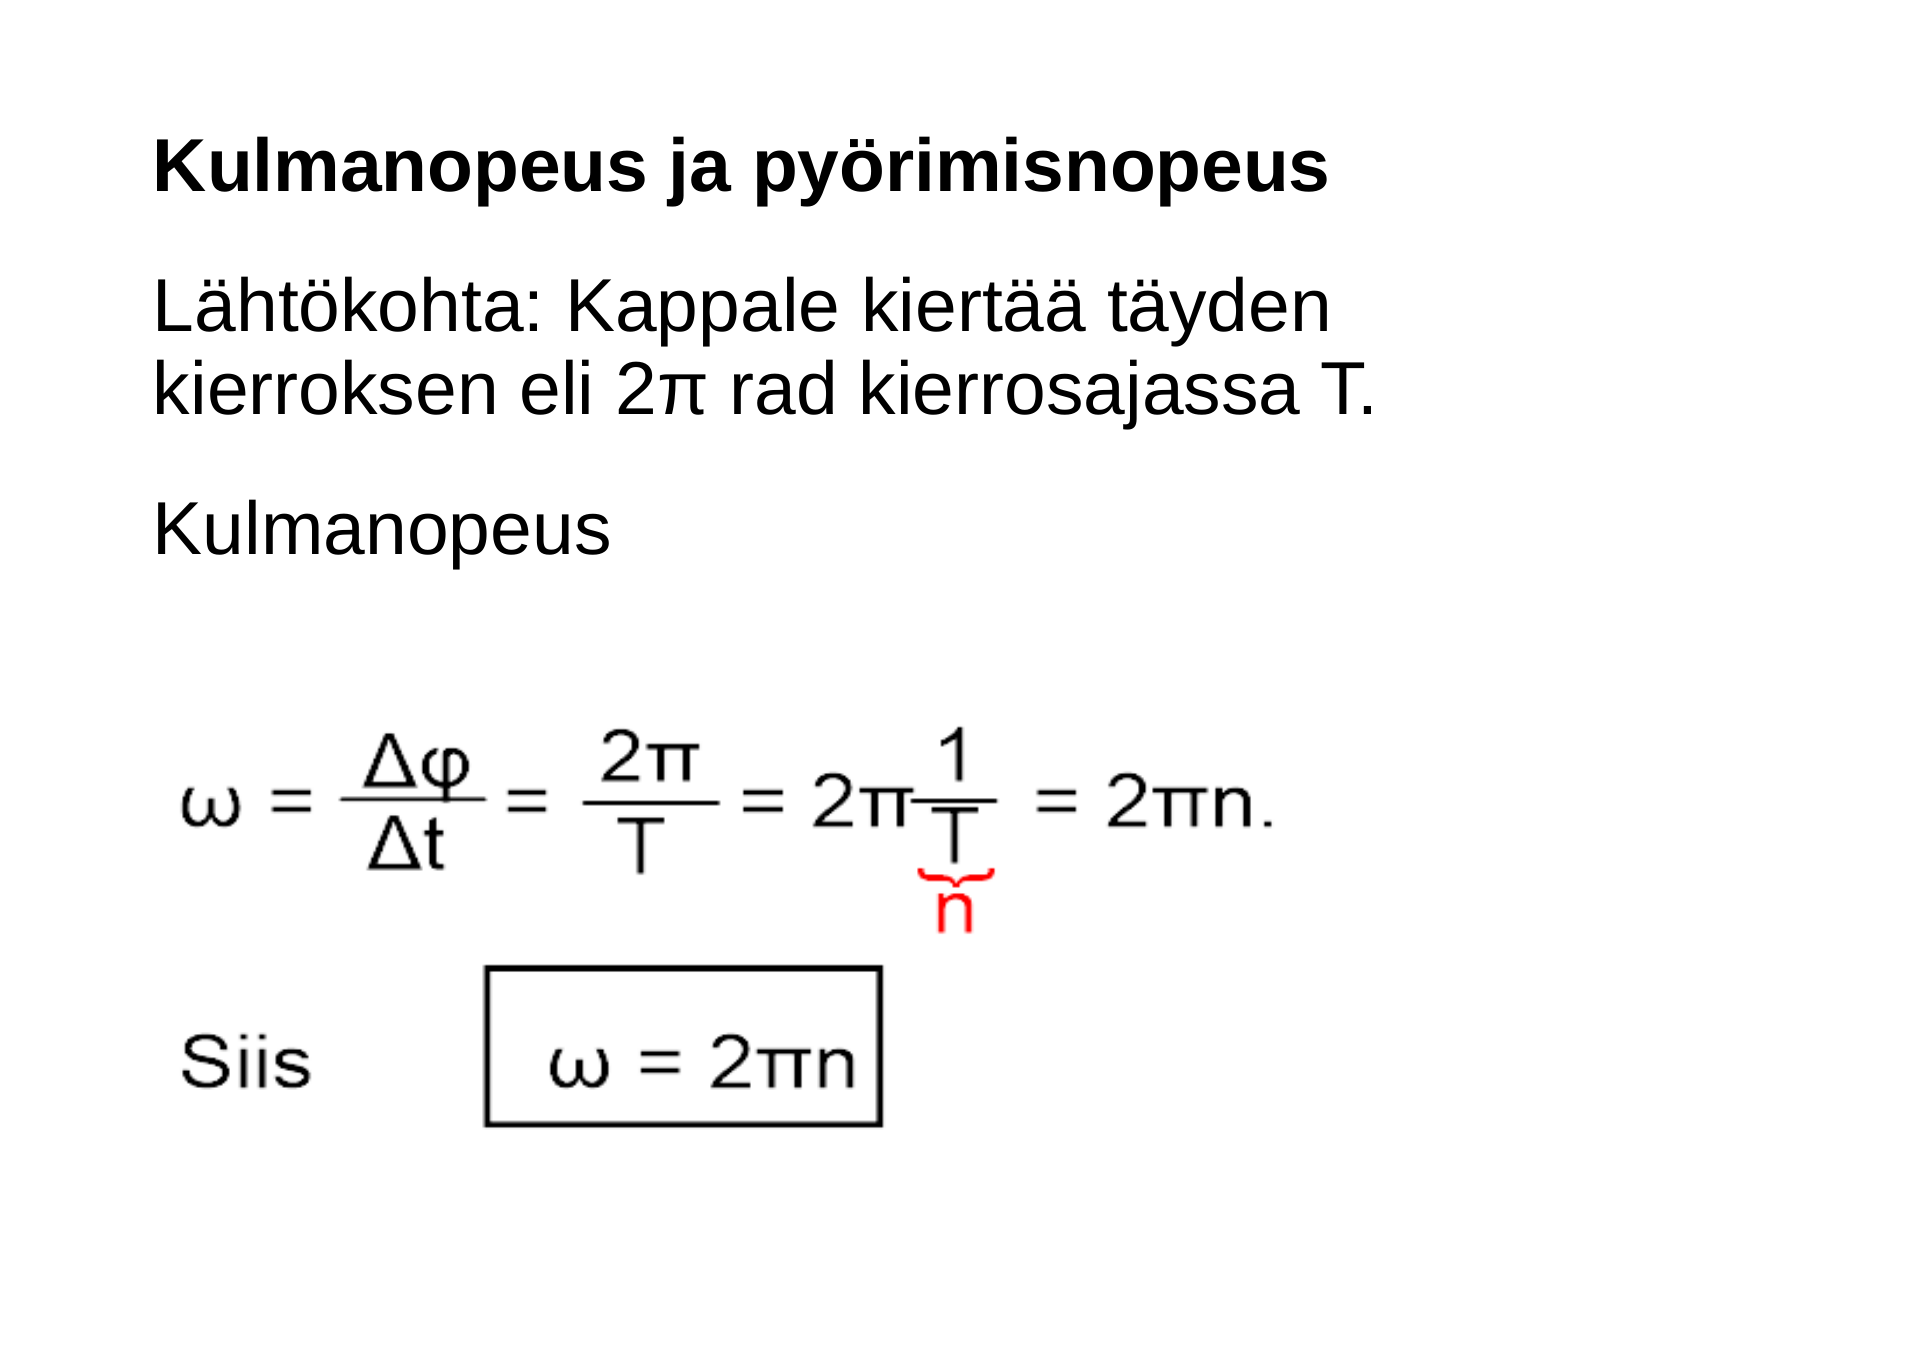

Kulmanopeus ja pyörimisnopeus
Lähtökohta: Kappale kiertää täyden kierroksen eli 2π rad kierrosajassa T.
Kulmanopeus